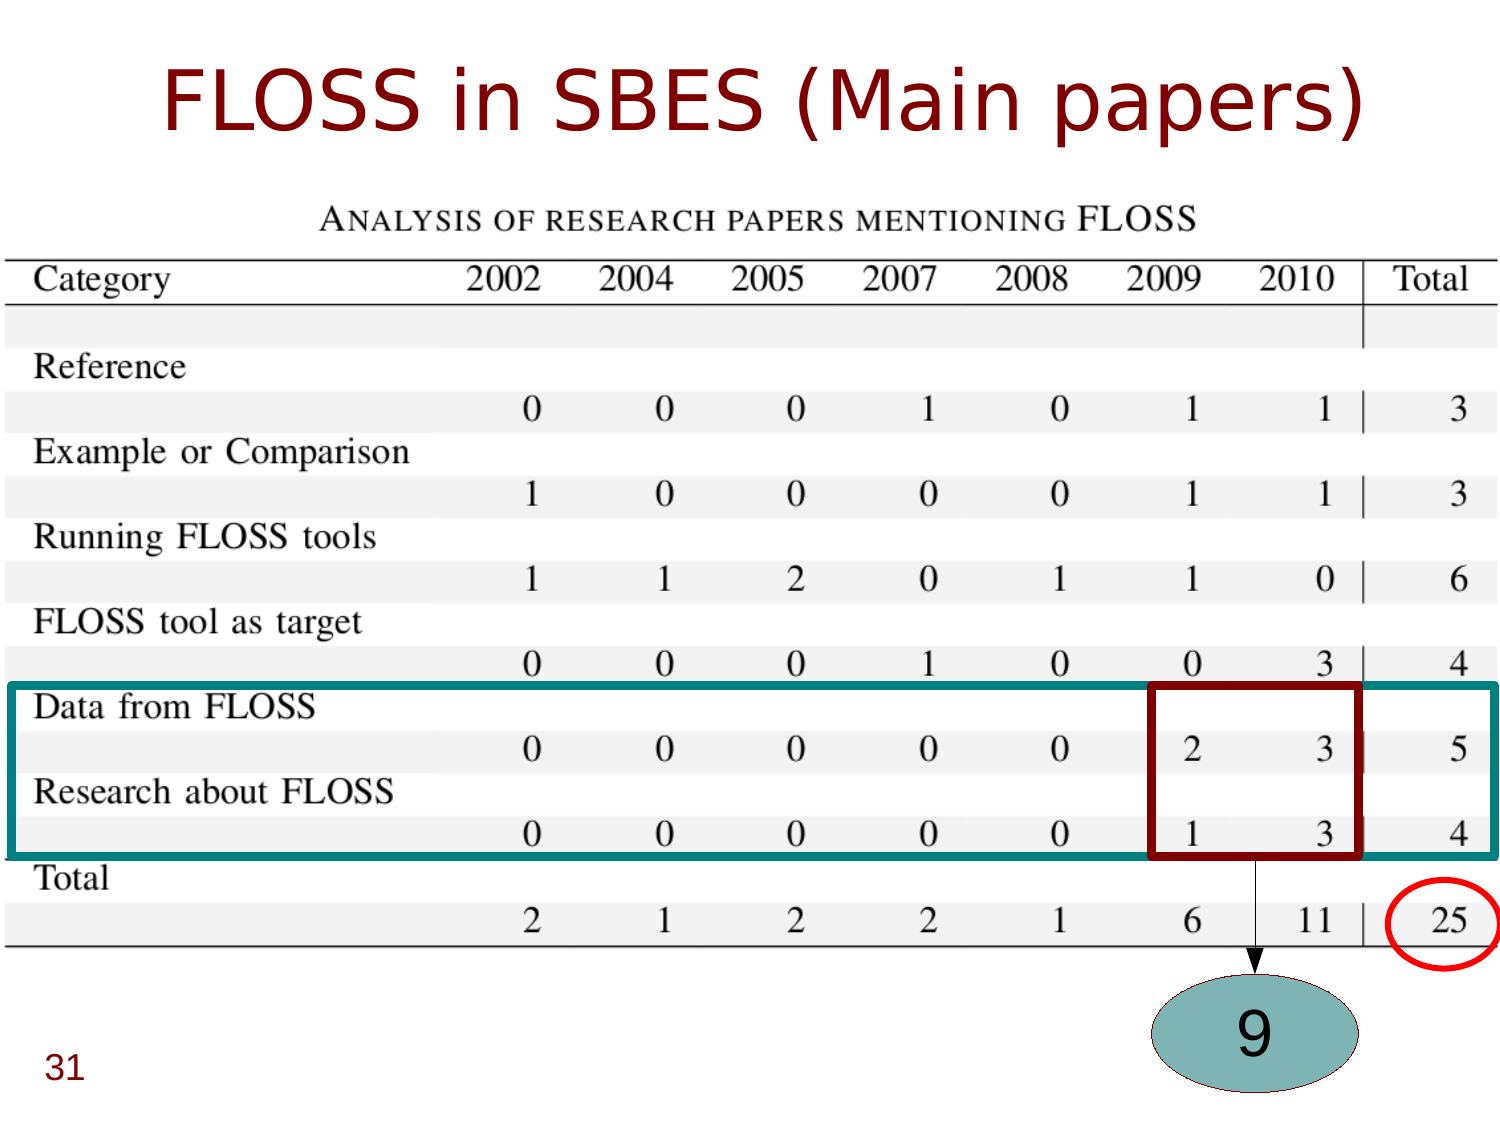

# FLOSS in SBES (Main papers)
9